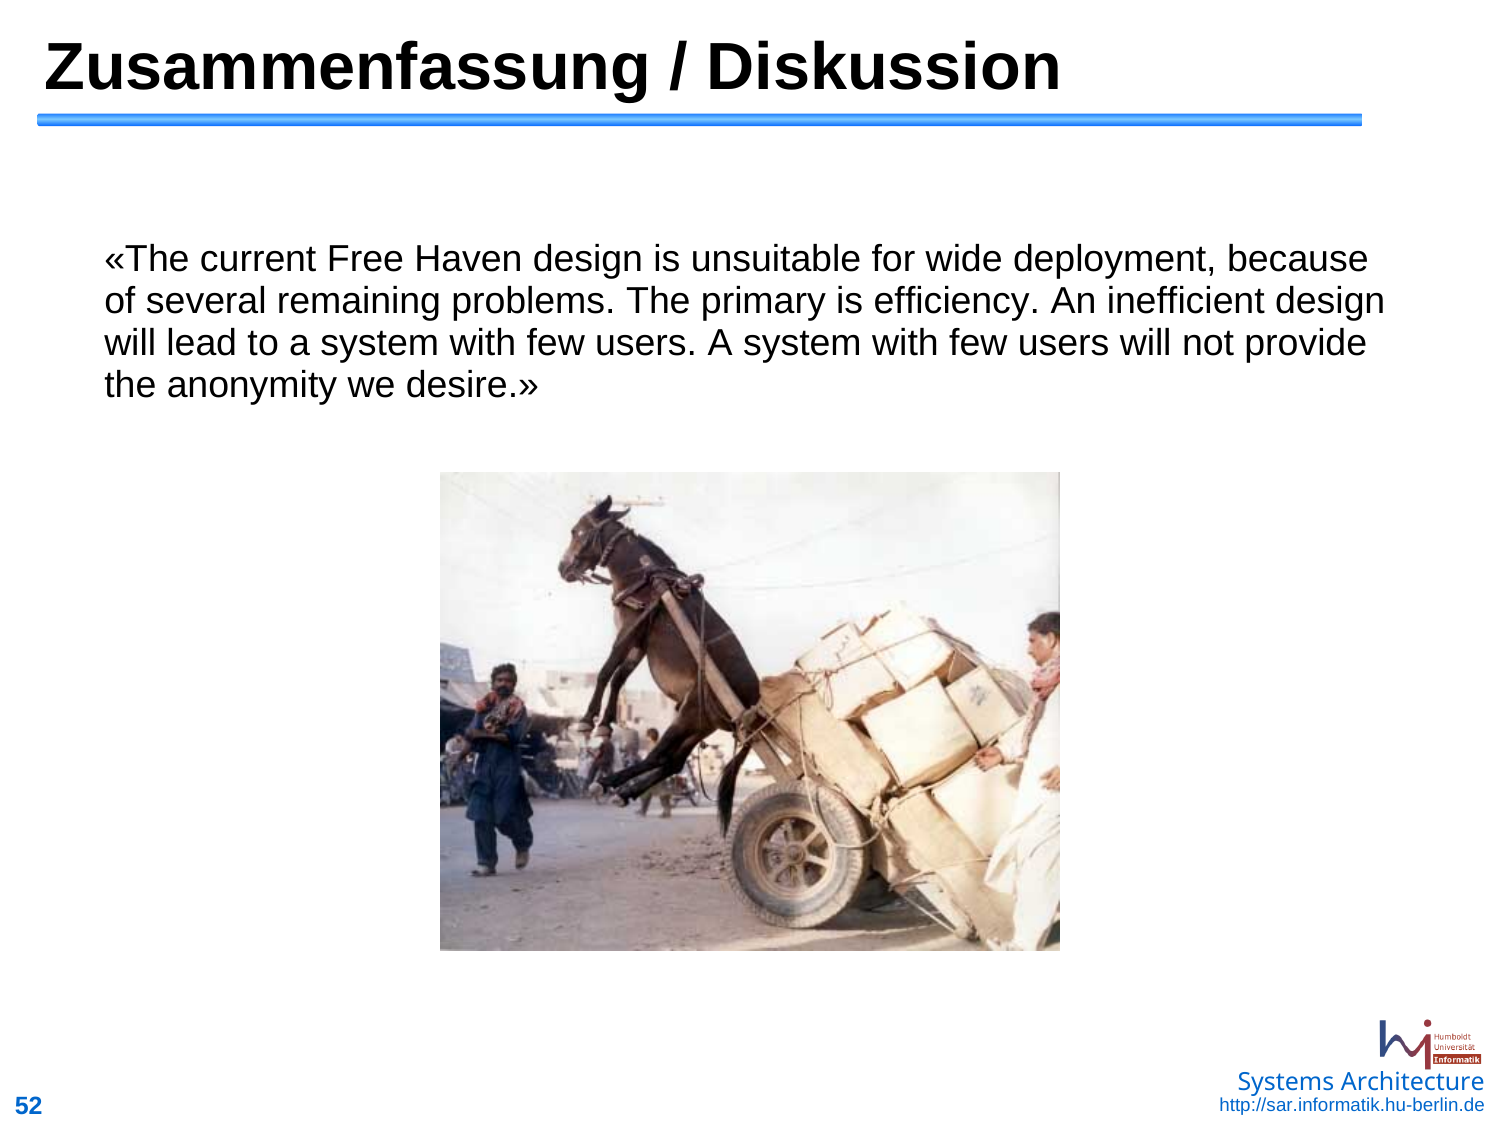

# Zusammenfassung / Diskussion
«The current Free Haven design is unsuitable for wide deployment, because
of several remaining problems. The primary is efficiency. An inefficient design
will lead to a system with few users. A system with few users will not provide
the anonymity we desire.»